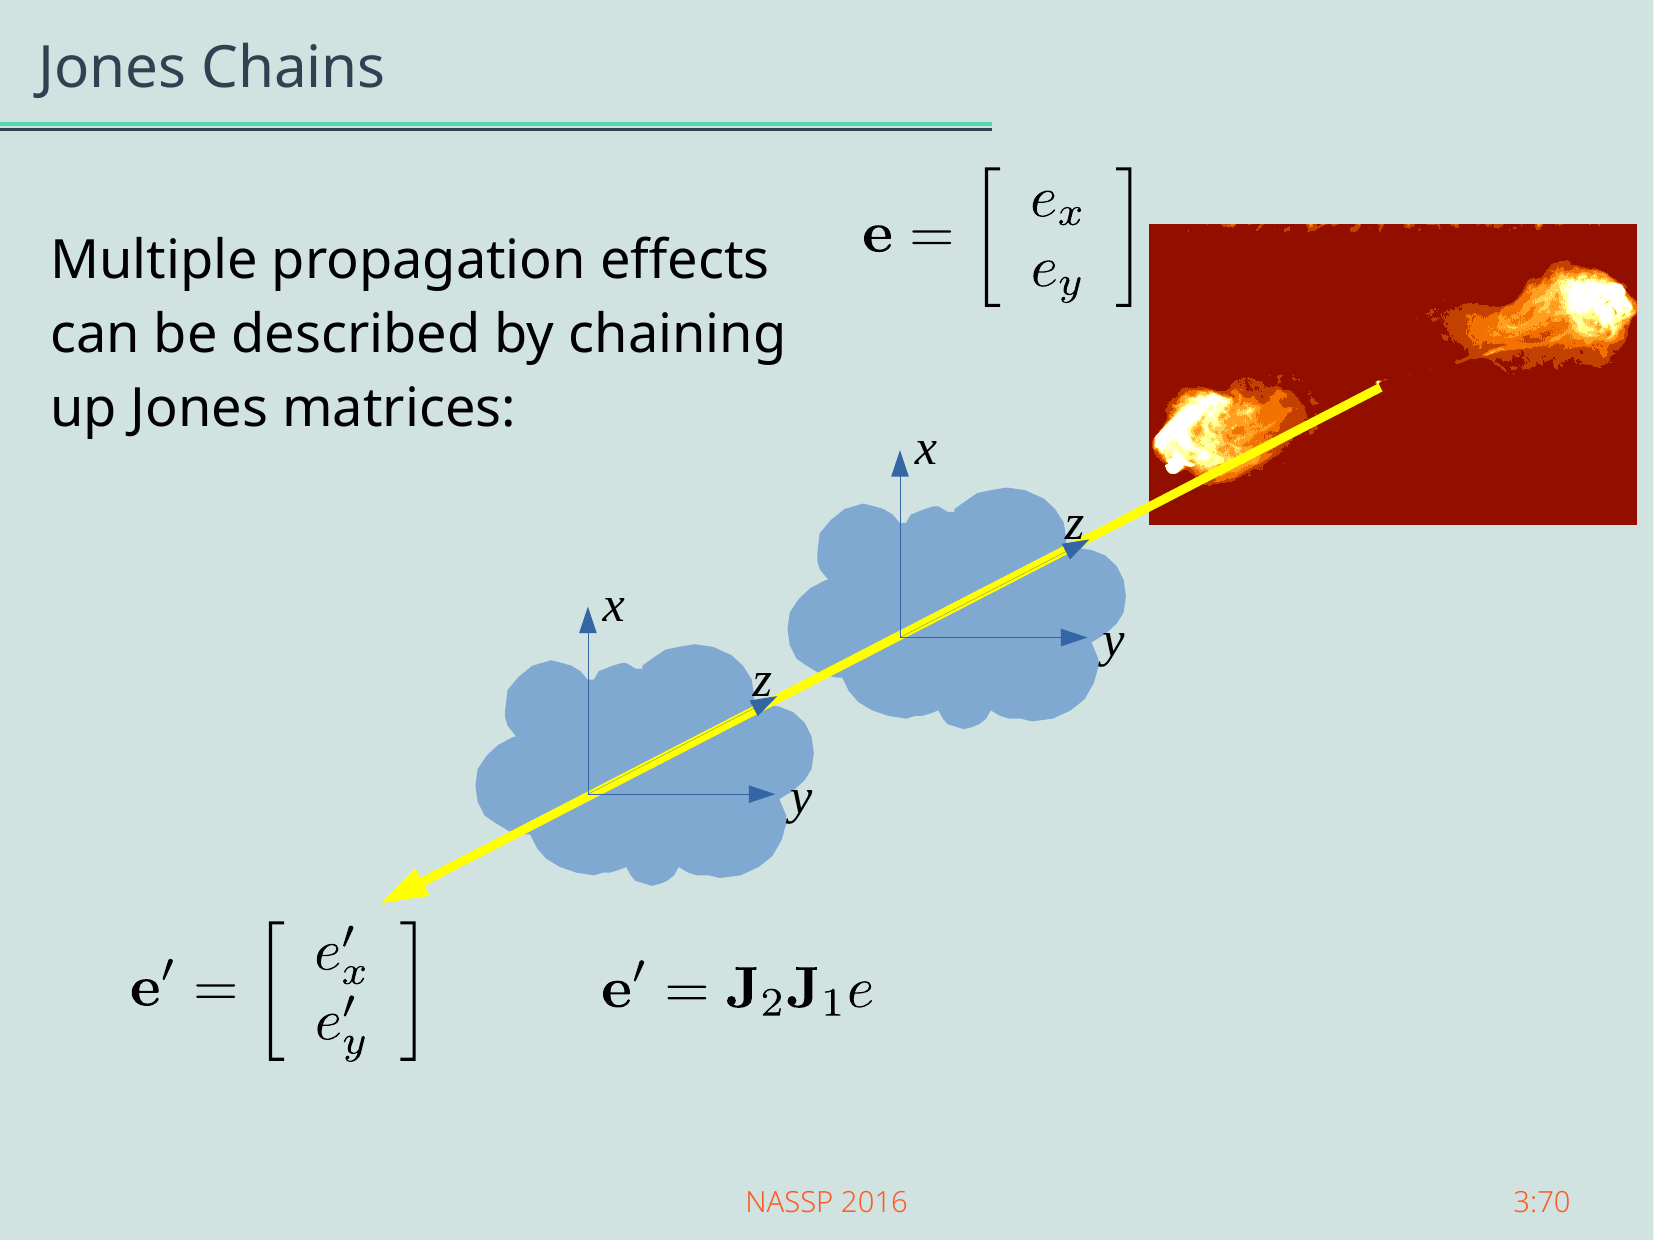

Jones Chains
Multiple propagation effects
can be described by chaining up Jones matrices:
x
z
x
y
z
y
NASSP 2016
3